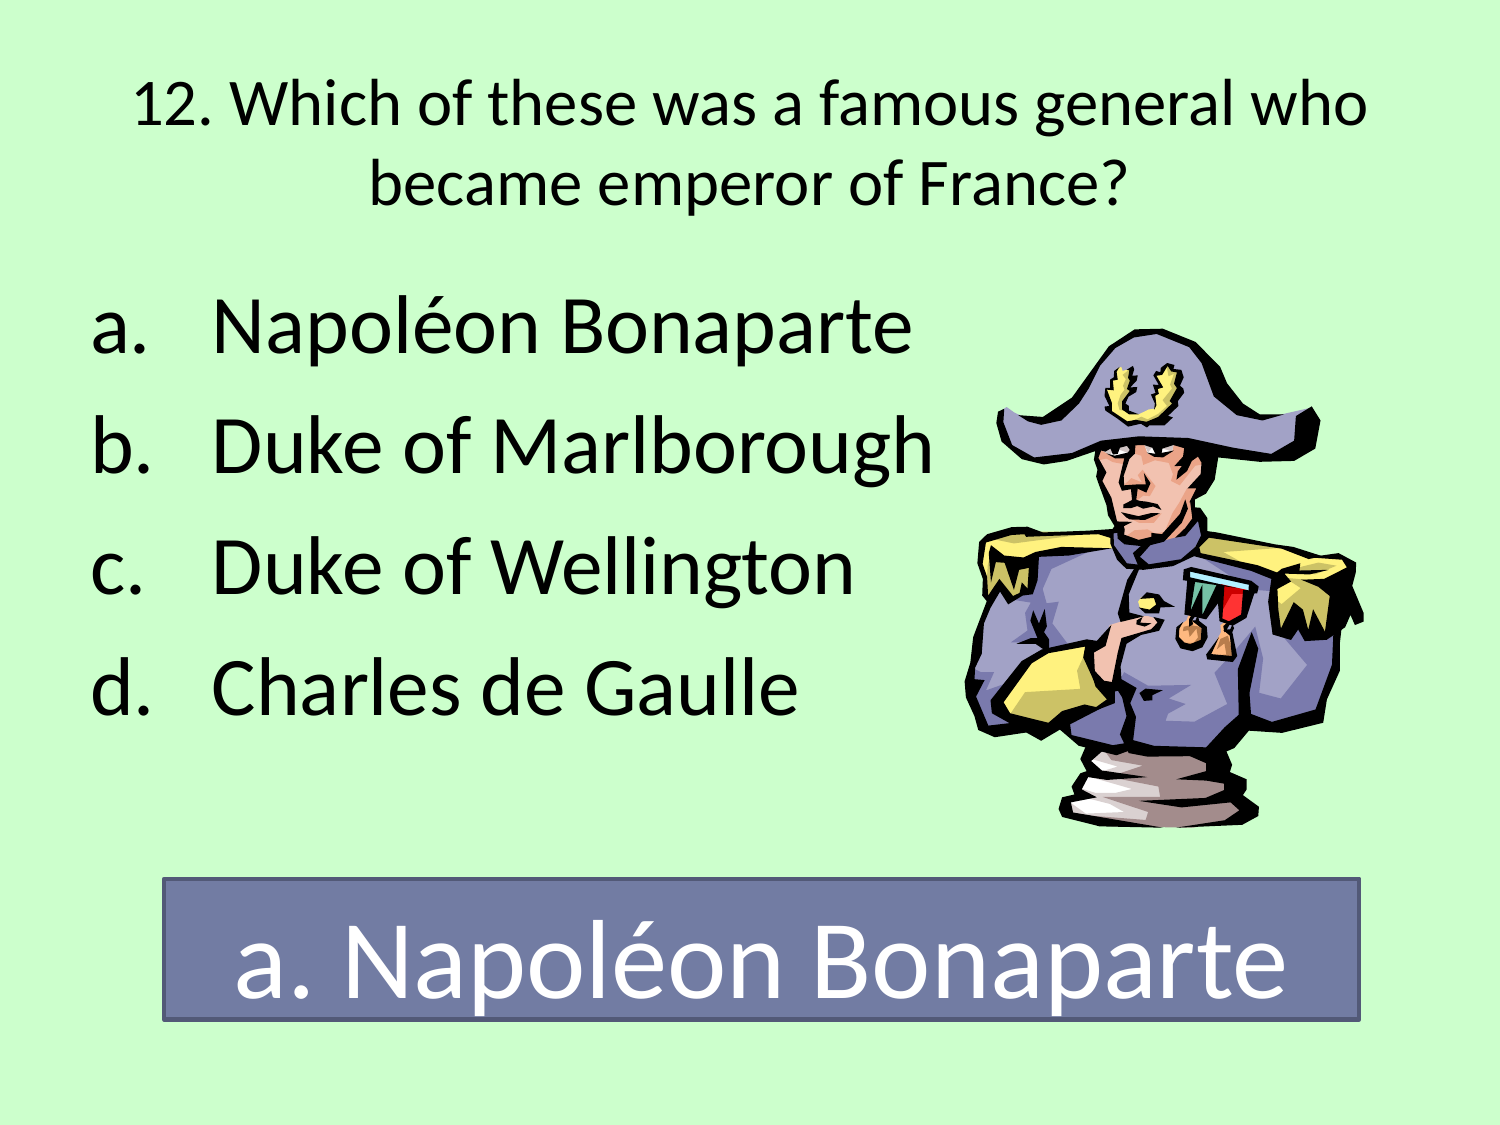

# 12. Which of these was a famous general who became emperor of France?
Napoléon Bonaparte
Duke of Marlborough
Duke of Wellington
Charles de Gaulle
a. Napoléon Bonaparte